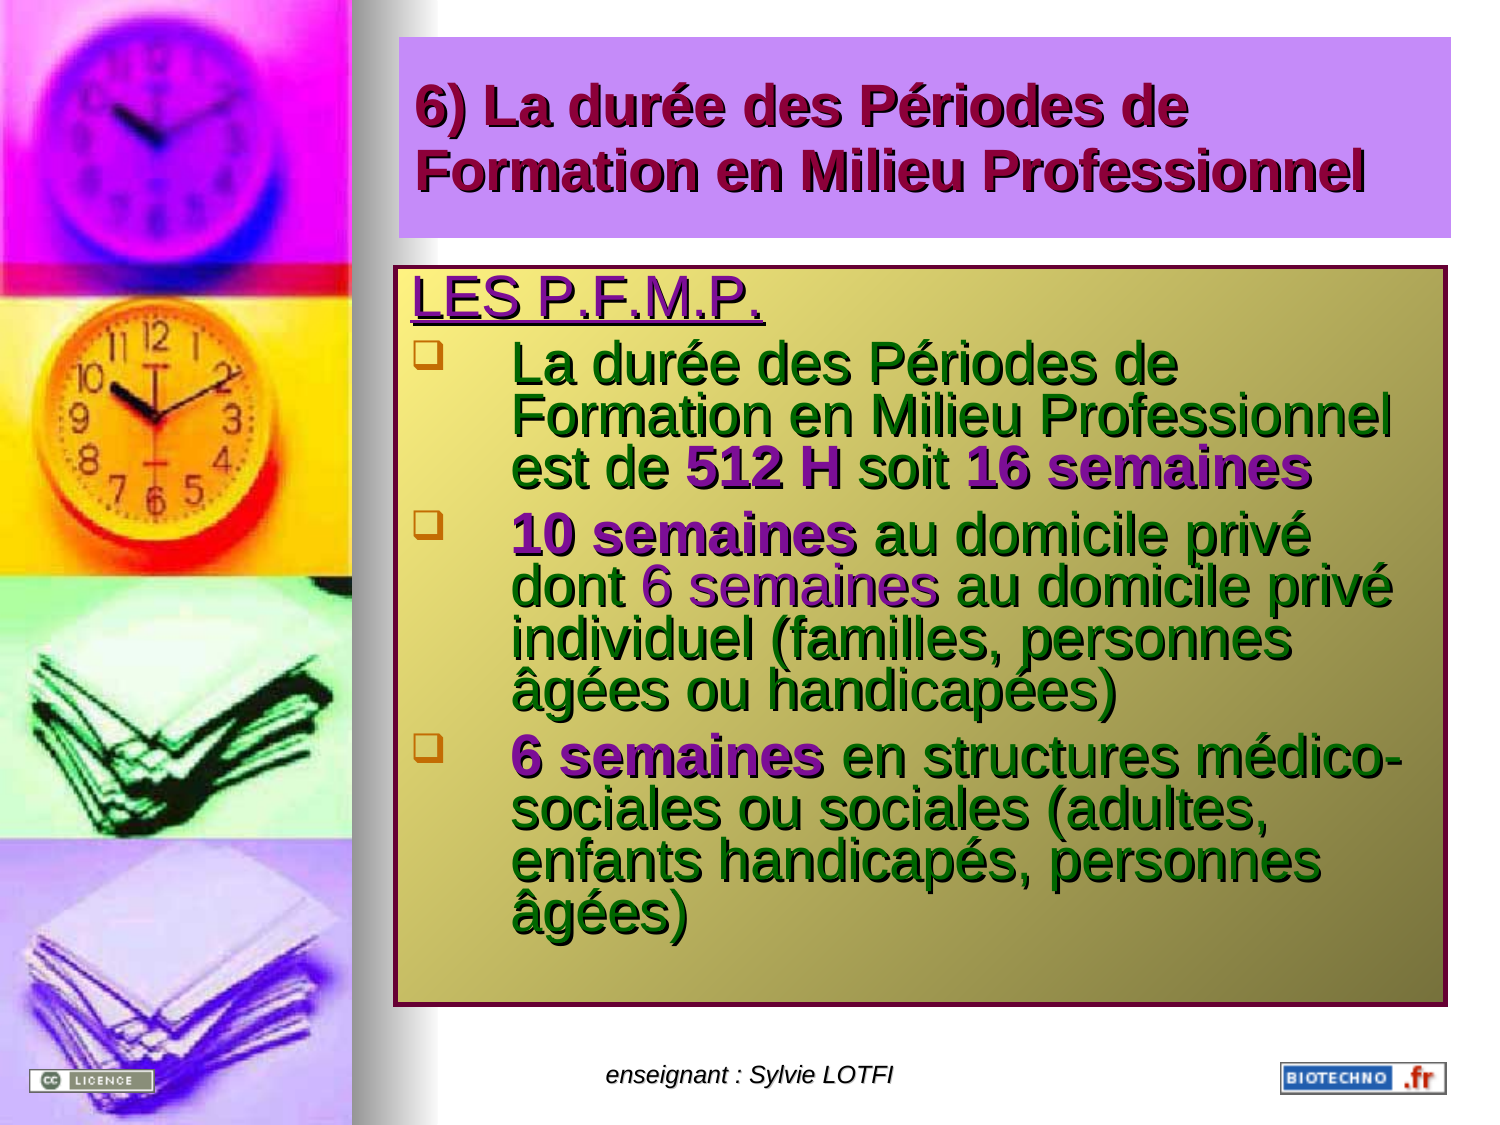

# 6) La durée des Périodes de Formation en Milieu Professionnel
LES P.F.M.P.
La durée des Périodes de Formation en Milieu Professionnel est de 512 H soit 16 semaines
10 semaines au domicile privé dont 6 semaines au domicile privé individuel (familles, personnes âgées ou handicapées)
6 semaines en structures médico- sociales ou sociales (adultes, enfants handicapés, personnes âgées)